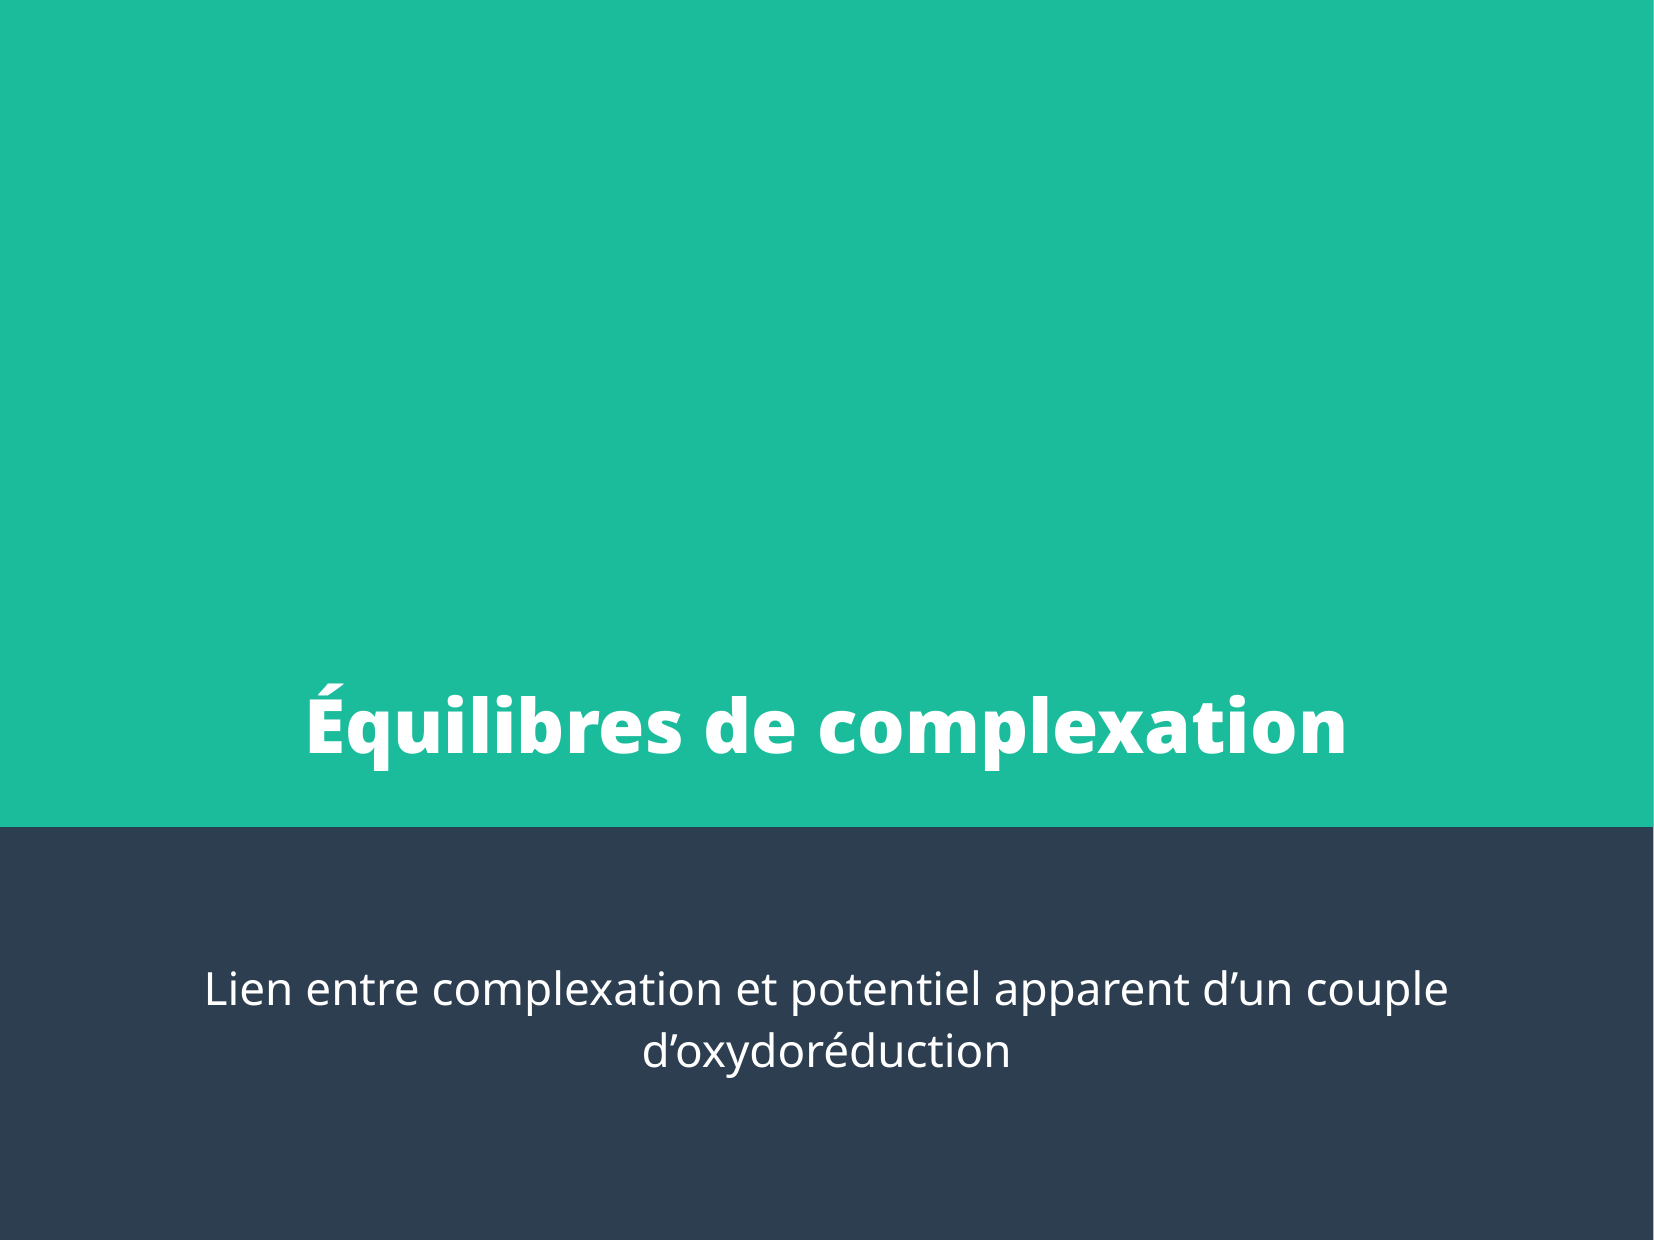

# Équilibres de complexation
Lien entre complexation et potentiel apparent d’un couple d’oxydoréduction